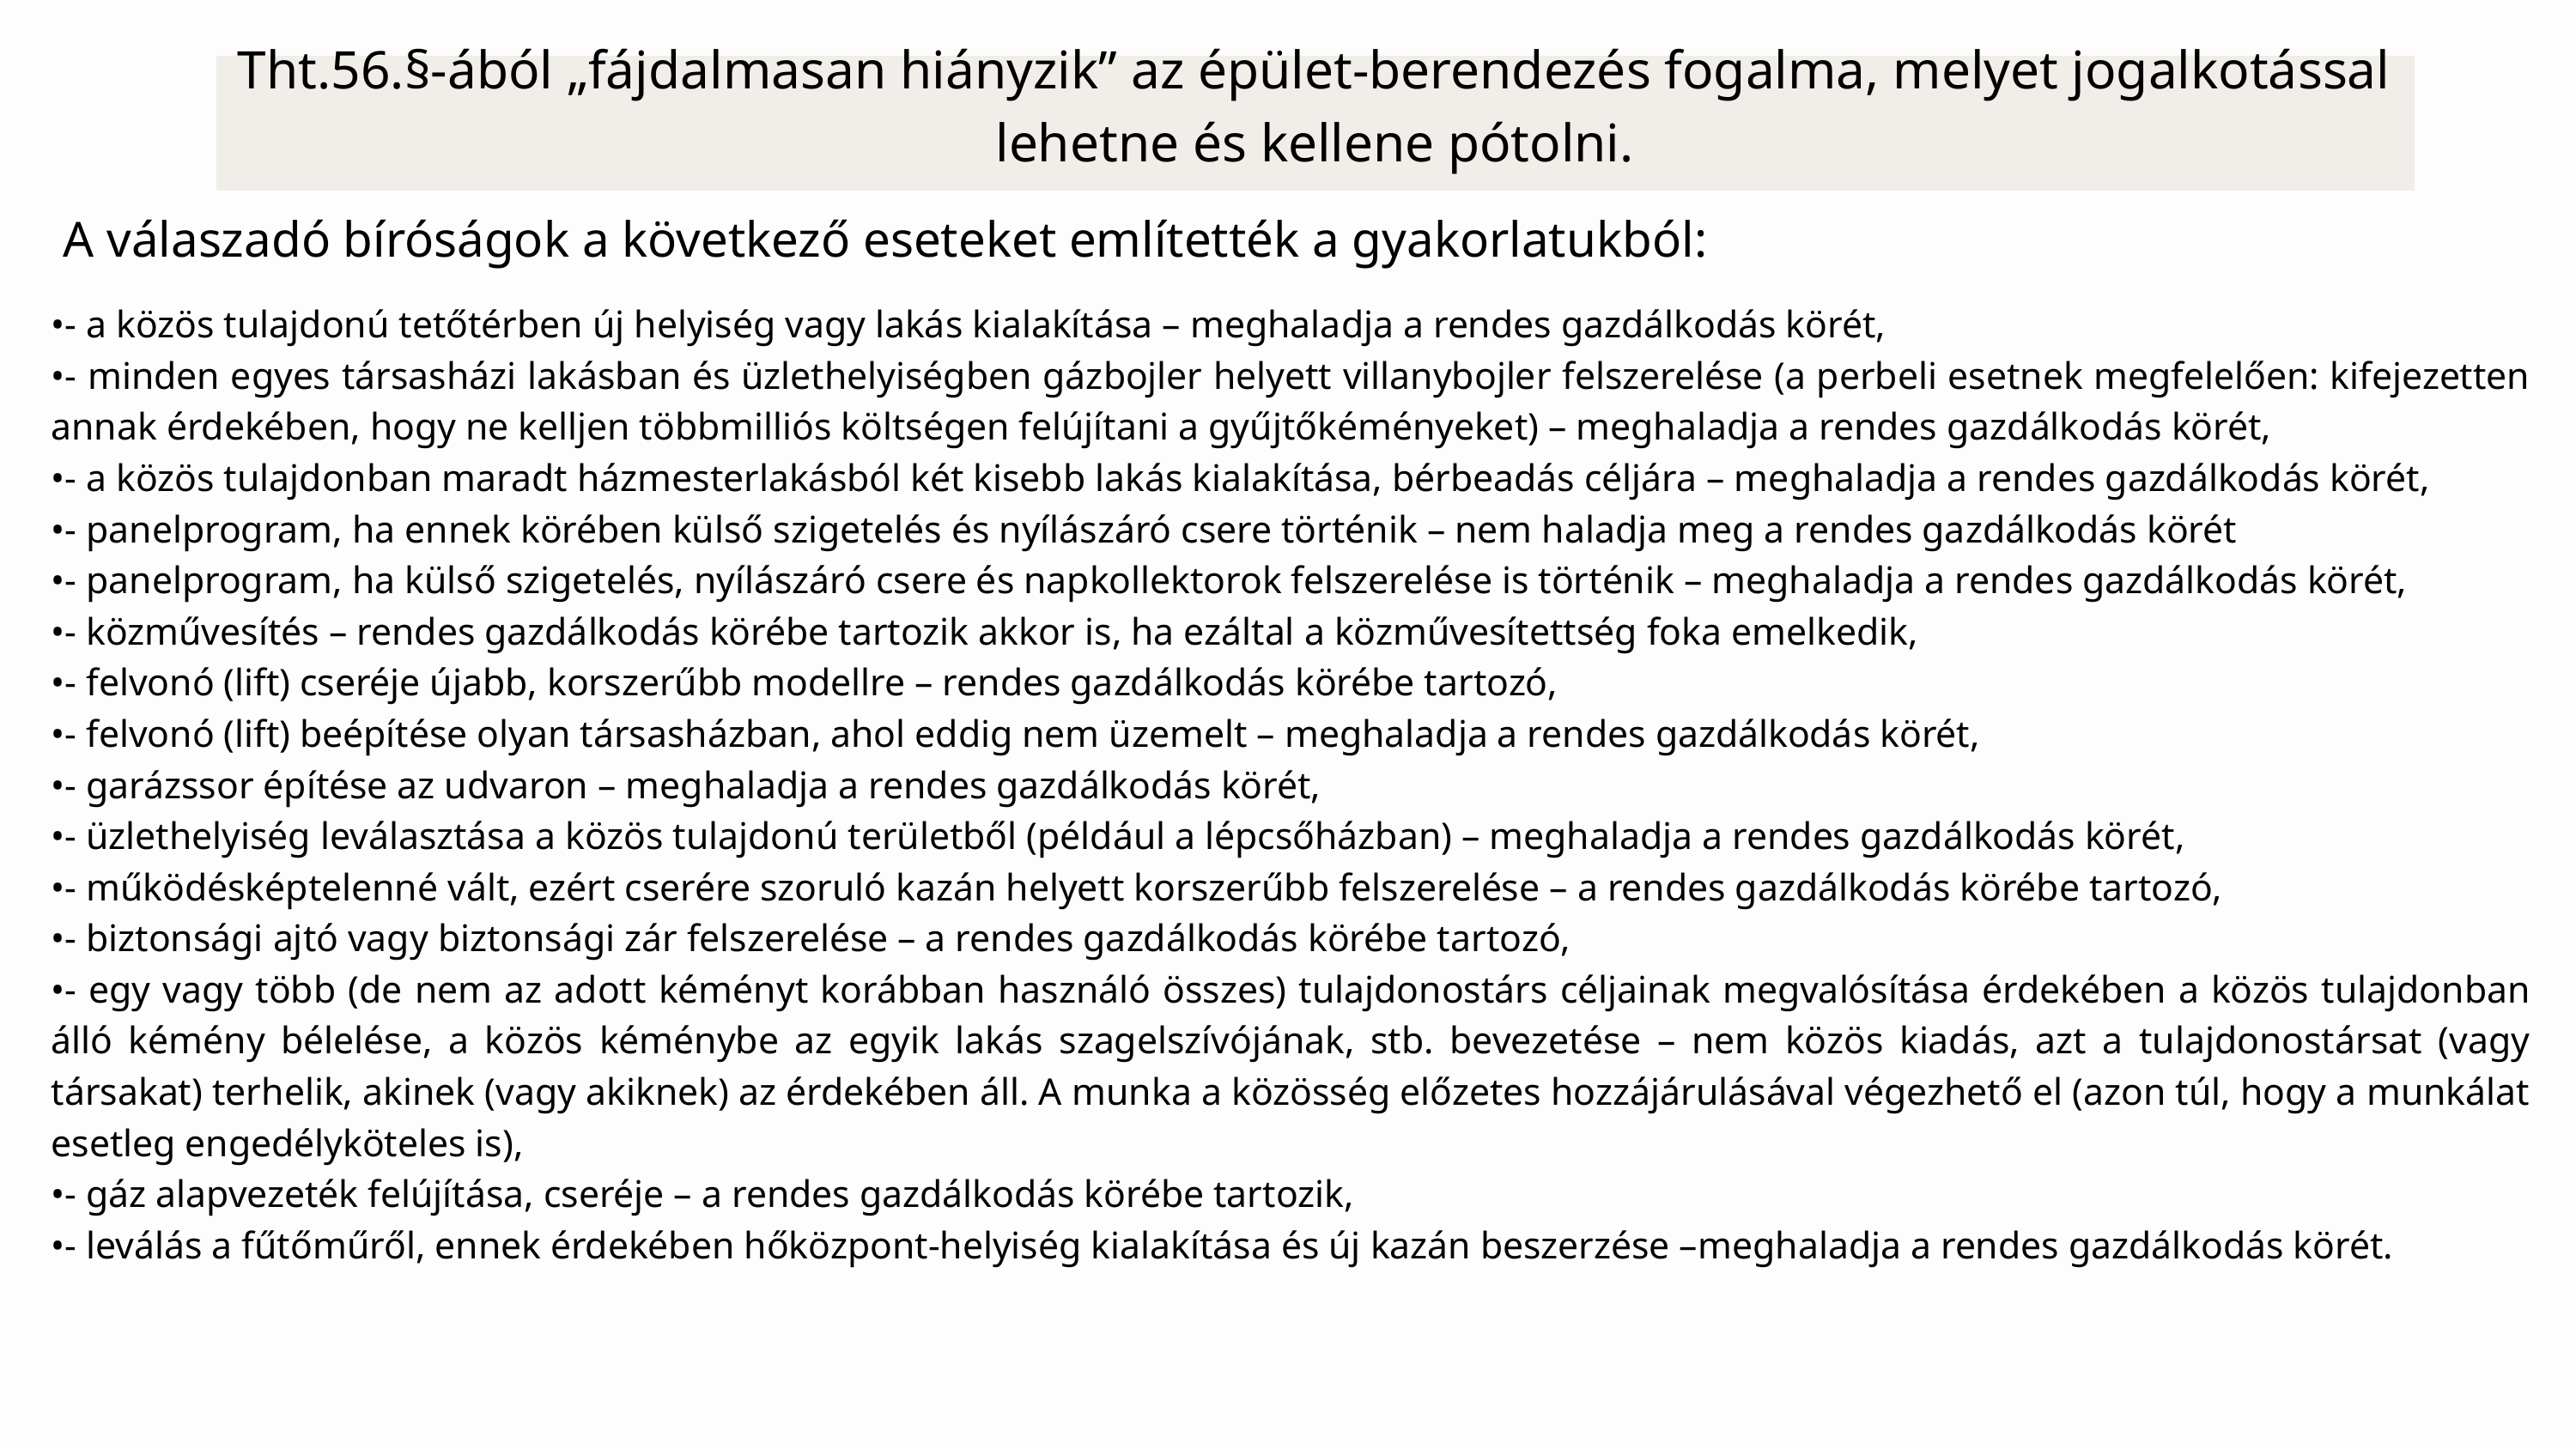

Tht.56.§-ából „fájdalmasan hiányzik” az épület-berendezés fogalma, melyet jogalkotással lehetne és kellene pótolni.
A válaszadó bíróságok a következő eseteket említették a gyakorlatukból:
•- a közös tulajdonú tetőtérben új helyiség vagy lakás kialakítása – meghaladja a rendes gazdálkodás körét,
•- minden egyes társasházi lakásban és üzlethelyiségben gázbojler helyett villanybojler felszerelése (a perbeli esetnek megfelelően: kifejezetten annak érdekében, hogy ne kelljen többmilliós költségen felújítani a gyűjtőkéményeket) – meghaladja a rendes gazdálkodás körét,
•- a közös tulajdonban maradt házmesterlakásból két kisebb lakás kialakítása, bérbeadás céljára – meghaladja a rendes gazdálkodás körét,
•- panelprogram, ha ennek körében külső szigetelés és nyílászáró csere történik – nem haladja meg a rendes gazdálkodás körét
•- panelprogram, ha külső szigetelés, nyílászáró csere és napkollektorok felszerelése is történik – meghaladja a rendes gazdálkodás körét,
•- közművesítés – rendes gazdálkodás körébe tartozik akkor is, ha ezáltal a közművesítettség foka emelkedik,
•- felvonó (lift) cseréje újabb, korszerűbb modellre – rendes gazdálkodás körébe tartozó,
•- felvonó (lift) beépítése olyan társasházban, ahol eddig nem üzemelt – meghaladja a rendes gazdálkodás körét,
•- garázssor építése az udvaron – meghaladja a rendes gazdálkodás körét,
•- üzlethelyiség leválasztása a közös tulajdonú területből (például a lépcsőházban) – meghaladja a rendes gazdálkodás körét,
•- működésképtelenné vált, ezért cserére szoruló kazán helyett korszerűbb felszerelése – a rendes gazdálkodás körébe tartozó,
•- biztonsági ajtó vagy biztonsági zár felszerelése – a rendes gazdálkodás körébe tartozó,
•- egy vagy több (de nem az adott kéményt korábban használó összes) tulajdonostárs céljainak megvalósítása érdekében a közös tulajdonban álló kémény bélelése, a közös kéménybe az egyik lakás szagelszívójának, stb. bevezetése – nem közös kiadás, azt a tulajdonostársat (vagy társakat) terhelik, akinek (vagy akiknek) az érdekében áll. A munka a közösség előzetes hozzájárulásával végezhető el (azon túl, hogy a munkálat esetleg engedélyköteles is),
•- gáz alapvezeték felújítása, cseréje – a rendes gazdálkodás körébe tartozik,
•- leválás a fűtőműről, ennek érdekében hőközpont-helyiség kialakítása és új kazán beszerzése –meghaladja a rendes gazdálkodás körét.